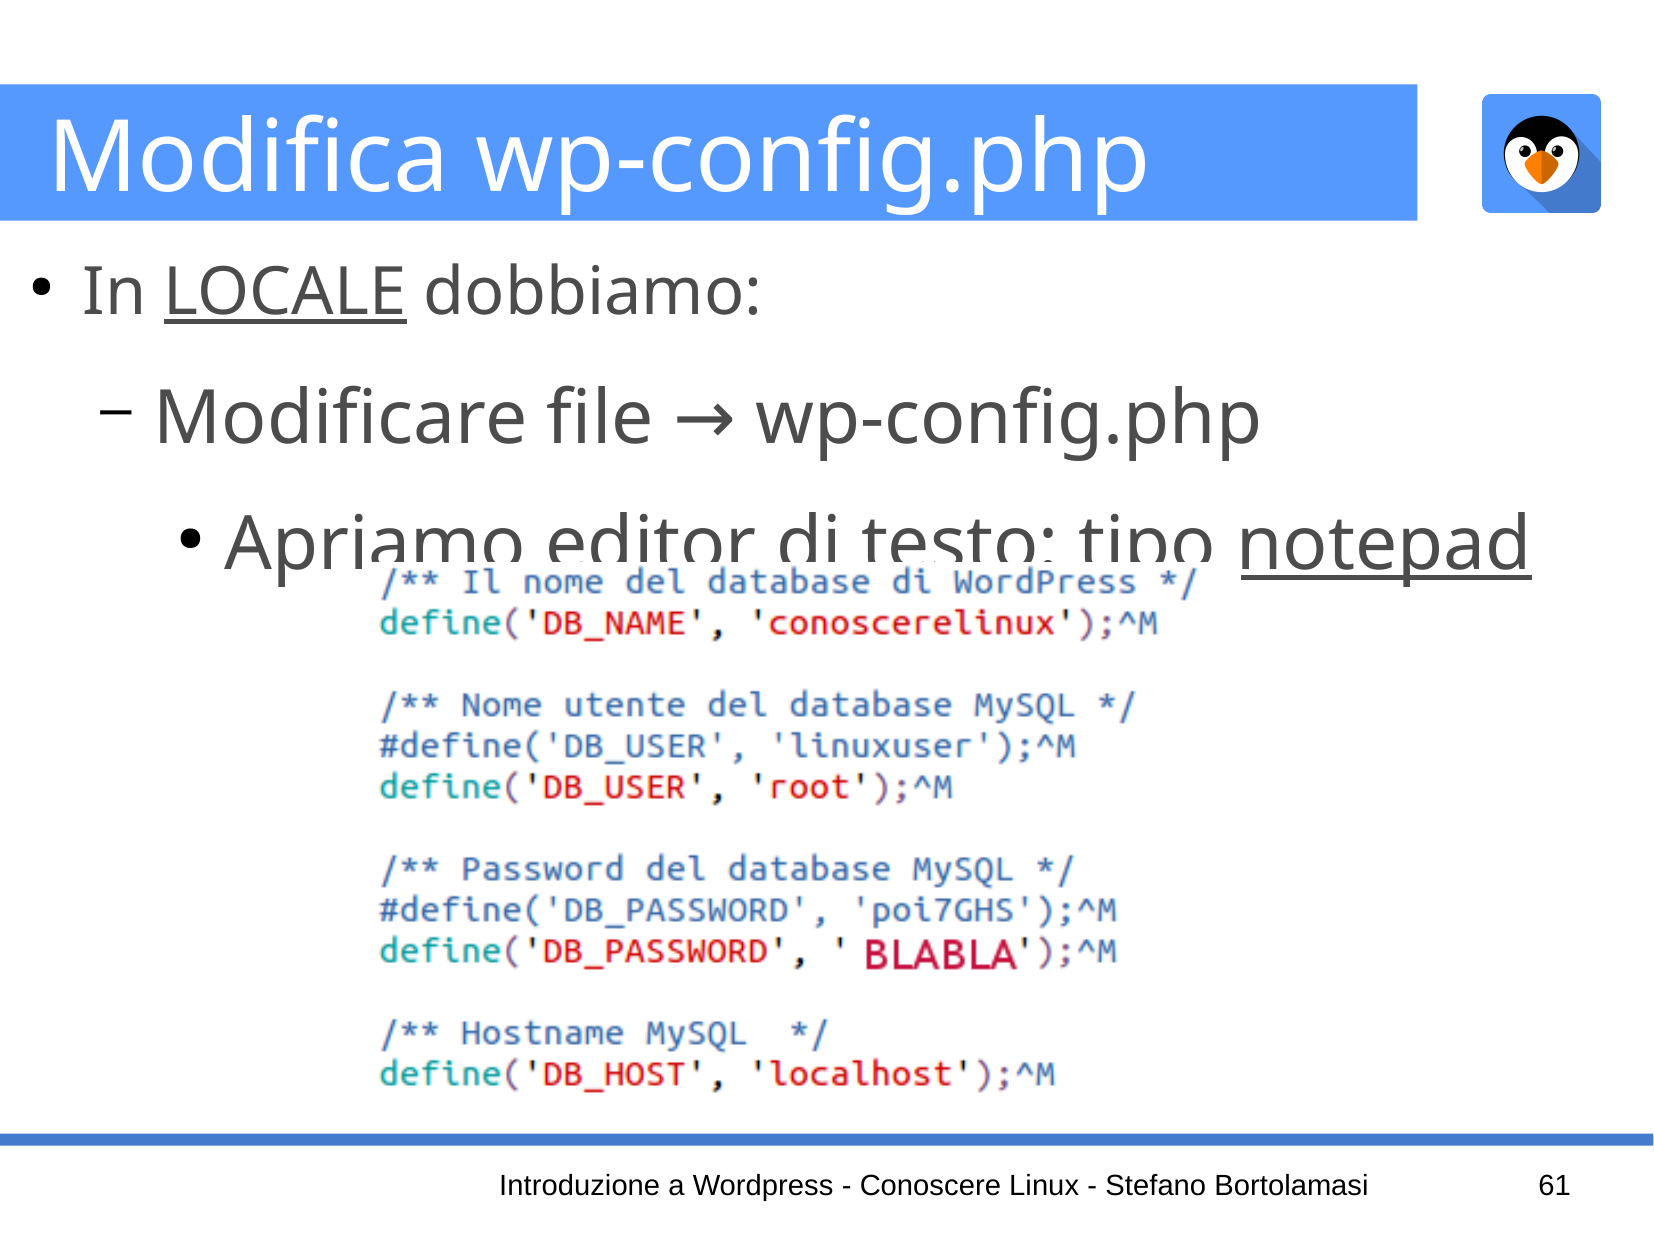

# Modifica wp-config.php
In LOCALE dobbiamo:
Modificare file → wp-config.php
Apriamo editor di testo: tipo notepad
Introduzione a Wordpress - Conoscere Linux - Stefano Bortolamasi
61